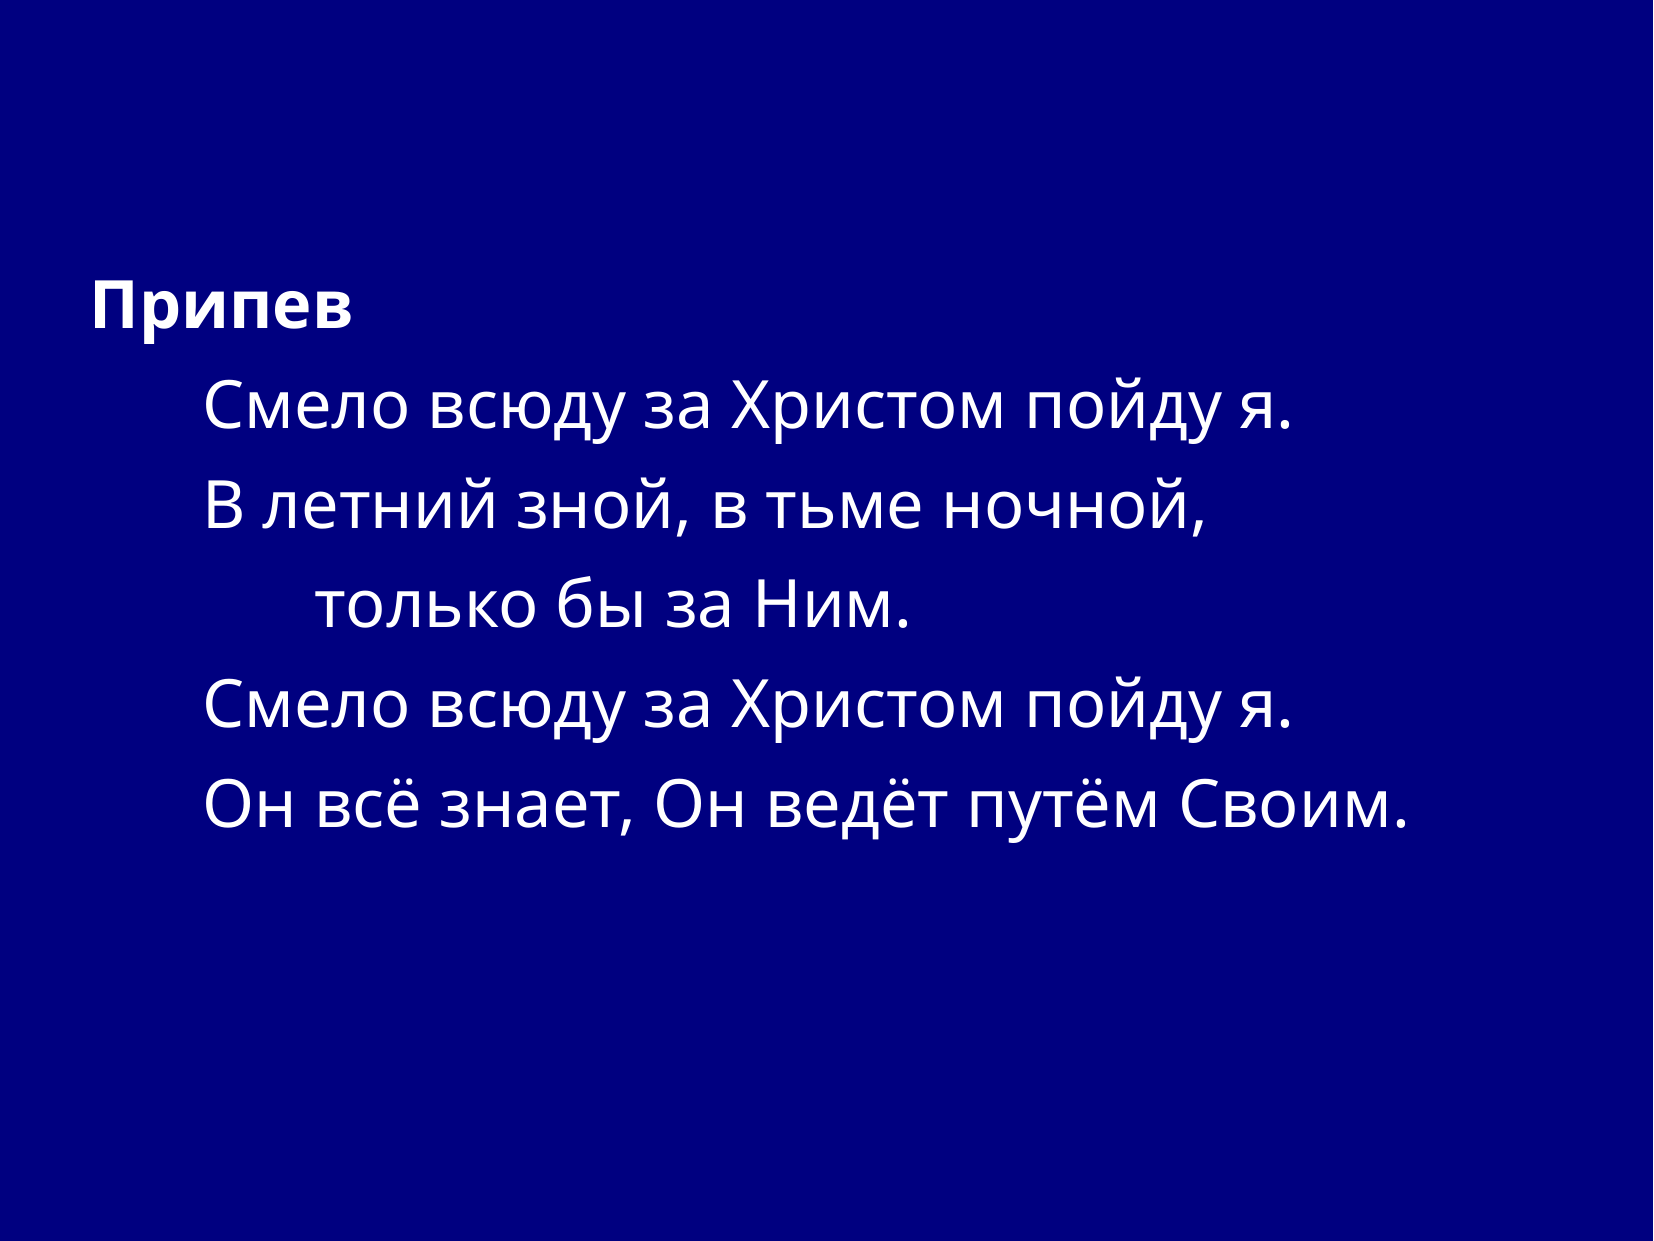

Припев
	Смело всюду за Христом пойду я.
	В летний зной, в тьме ночной,
		только бы за Ним.
	Смело всюду за Христом пойду я.
	Он всё знает, Он ведёт путём Своим.